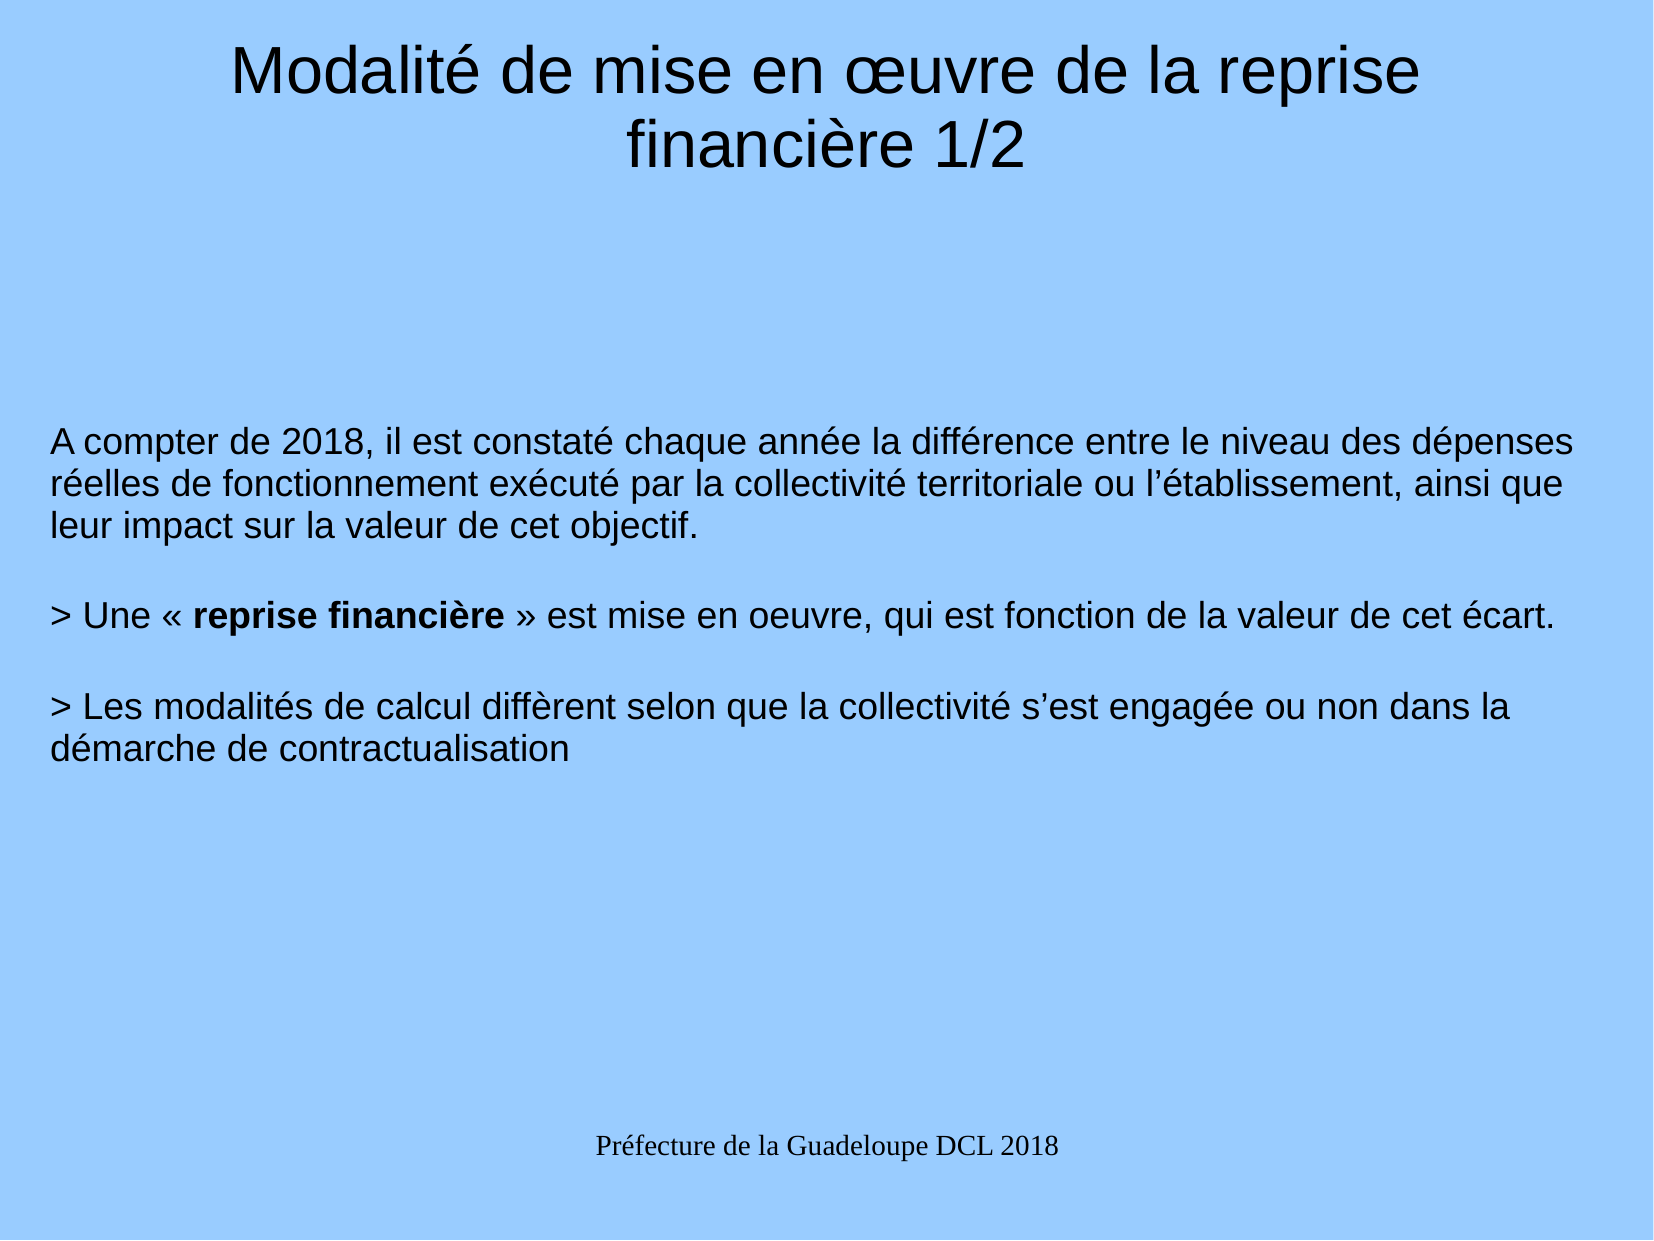

# Modalité de mise en œuvre de la reprise financière 1/2
A compter de 2018, il est constaté chaque année la différence entre le niveau des dépenses réelles de fonctionnement exécuté par la collectivité territoriale ou l’établissement, ainsi que leur impact sur la valeur de cet objectif.
> Une « reprise financière » est mise en oeuvre, qui est fonction de la valeur de cet écart.
> Les modalités de calcul diffèrent selon que la collectivité s’est engagée ou non dans la démarche de contractualisation
Préfecture de la Guadeloupe DCL 2018